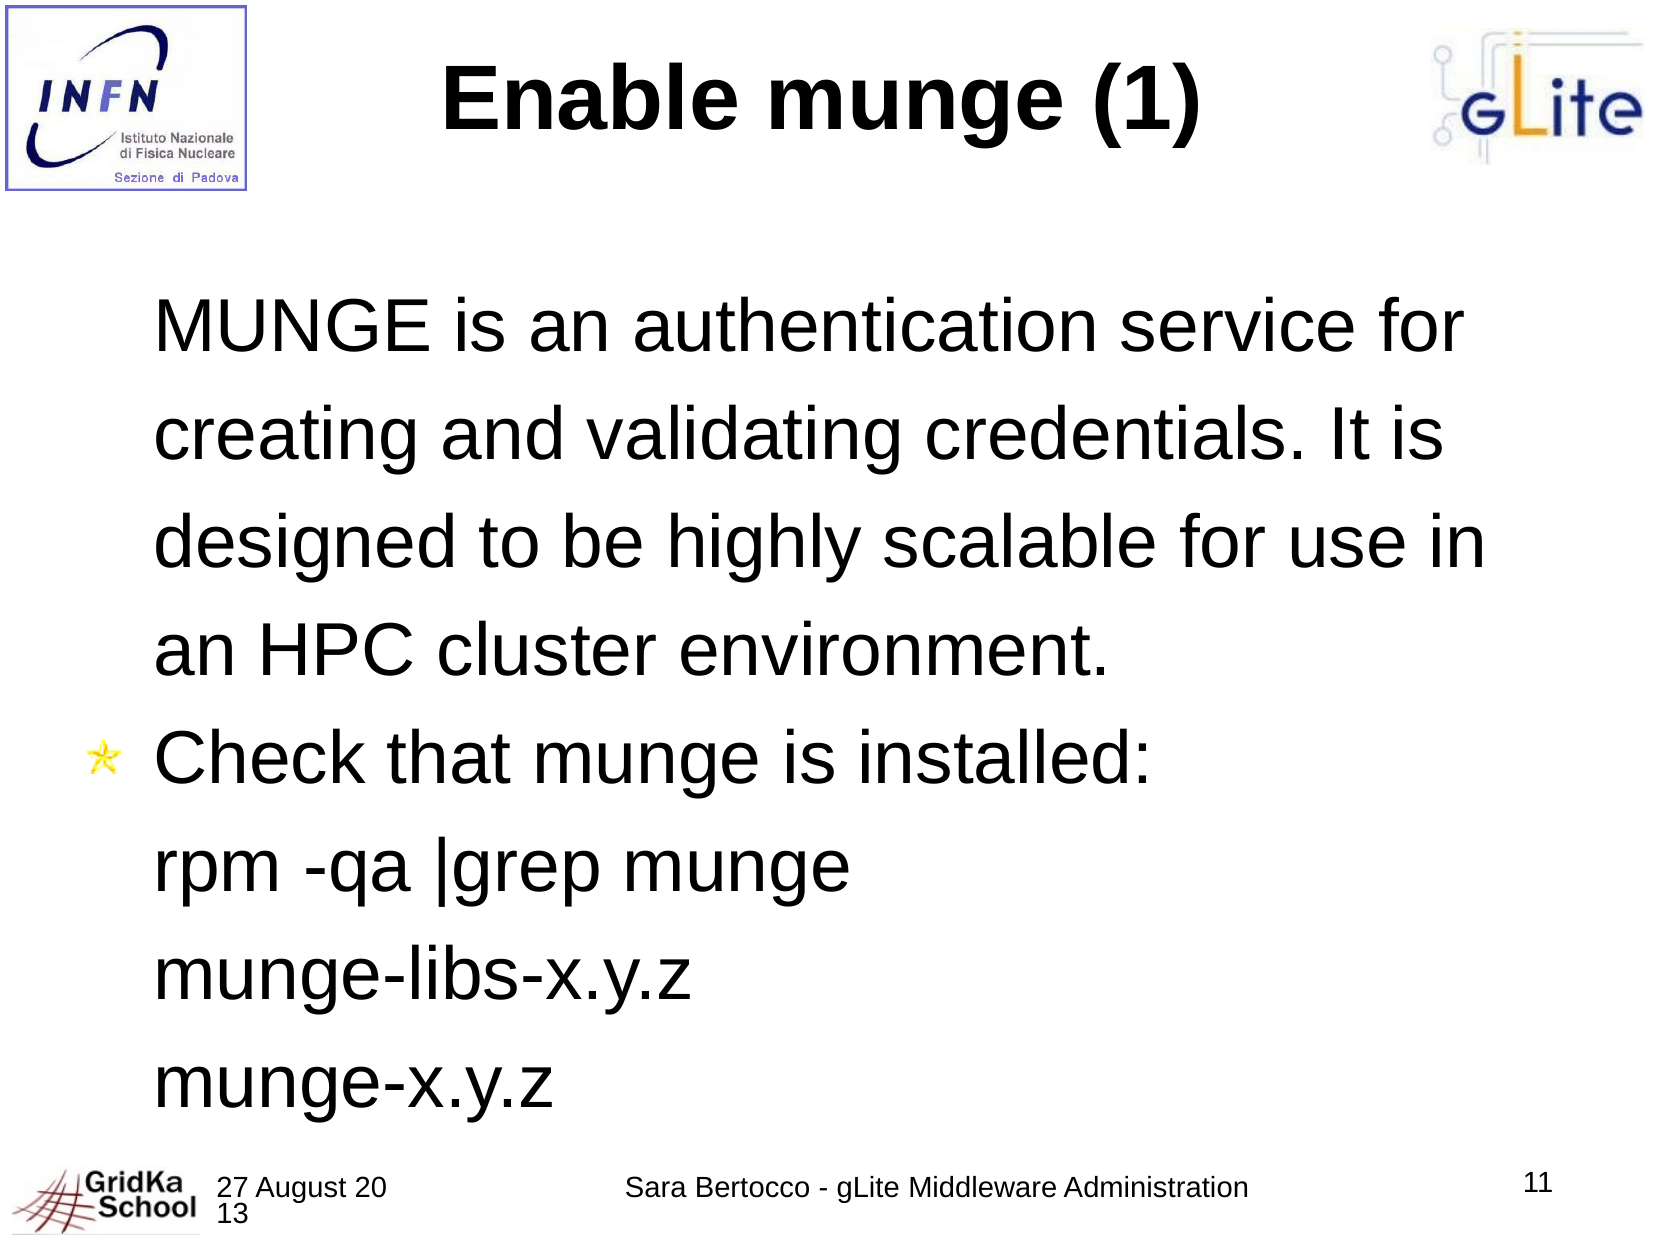

# Enable munge (1)
MUNGE is an authentication service for
creating and validating credentials. It is
designed to be highly scalable for use in
an HPC cluster environment.
Check that munge is installed:
rpm -qa |grep munge
munge-libs-x.y.z
munge-x.y.z
11
27 August 2013
Sara Bertocco - gLite Middleware Administration